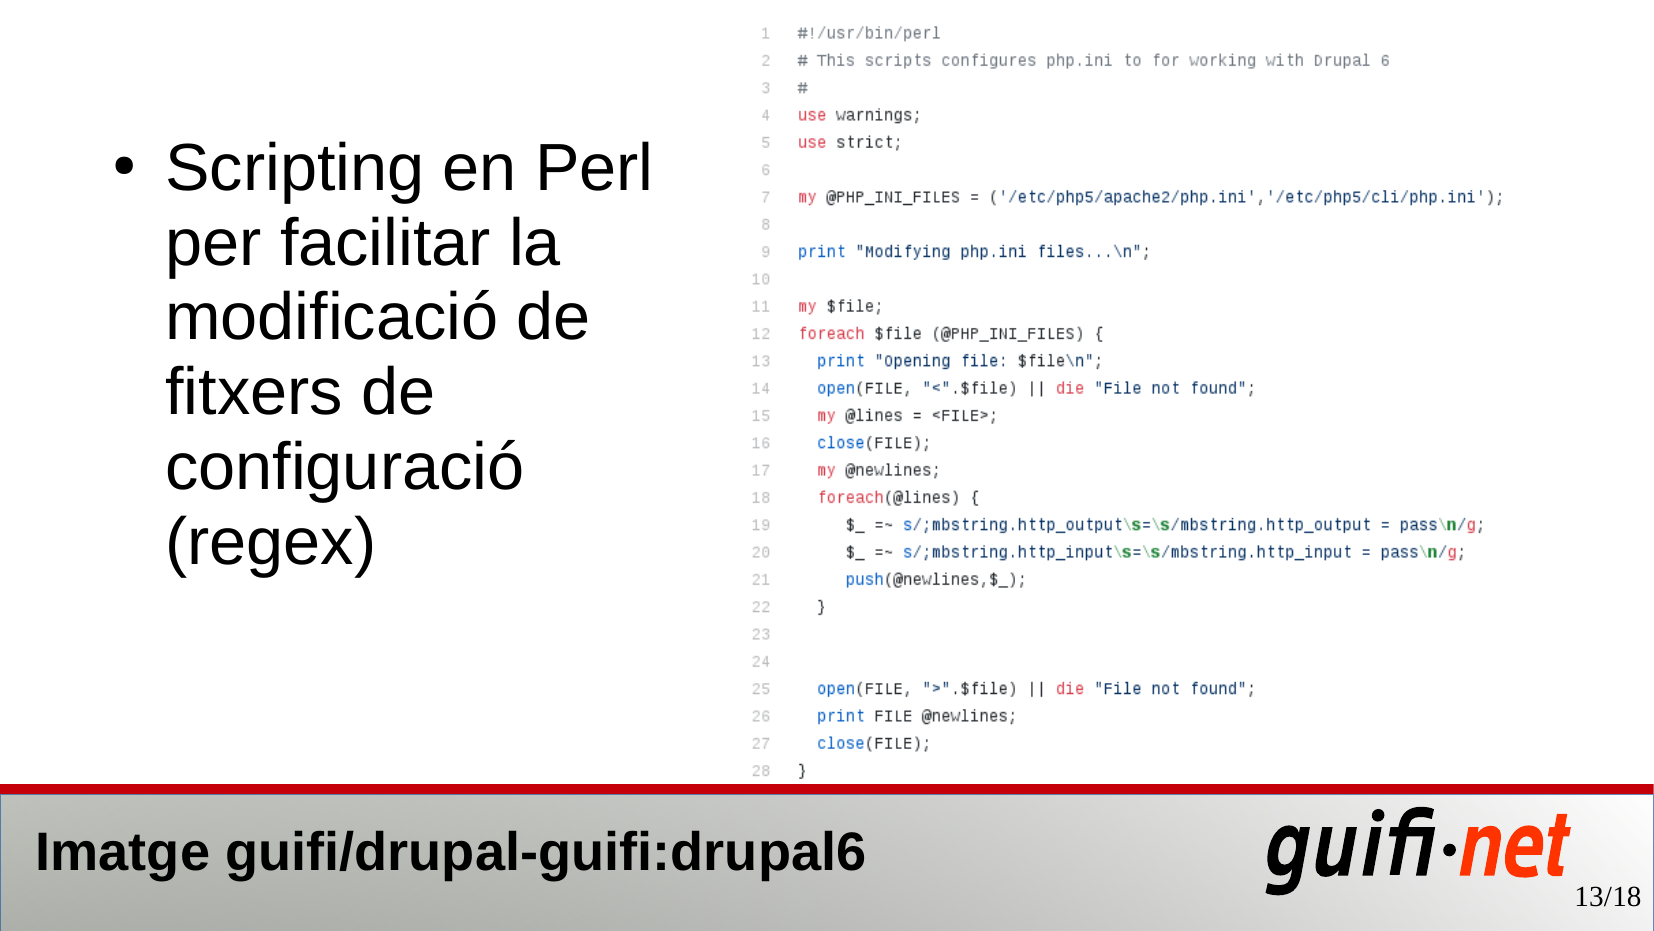

Scripting en Perl per facilitar la modificació de fitxers de configuració (regex)
# Imatge guifi/drupal-guifi:drupal6